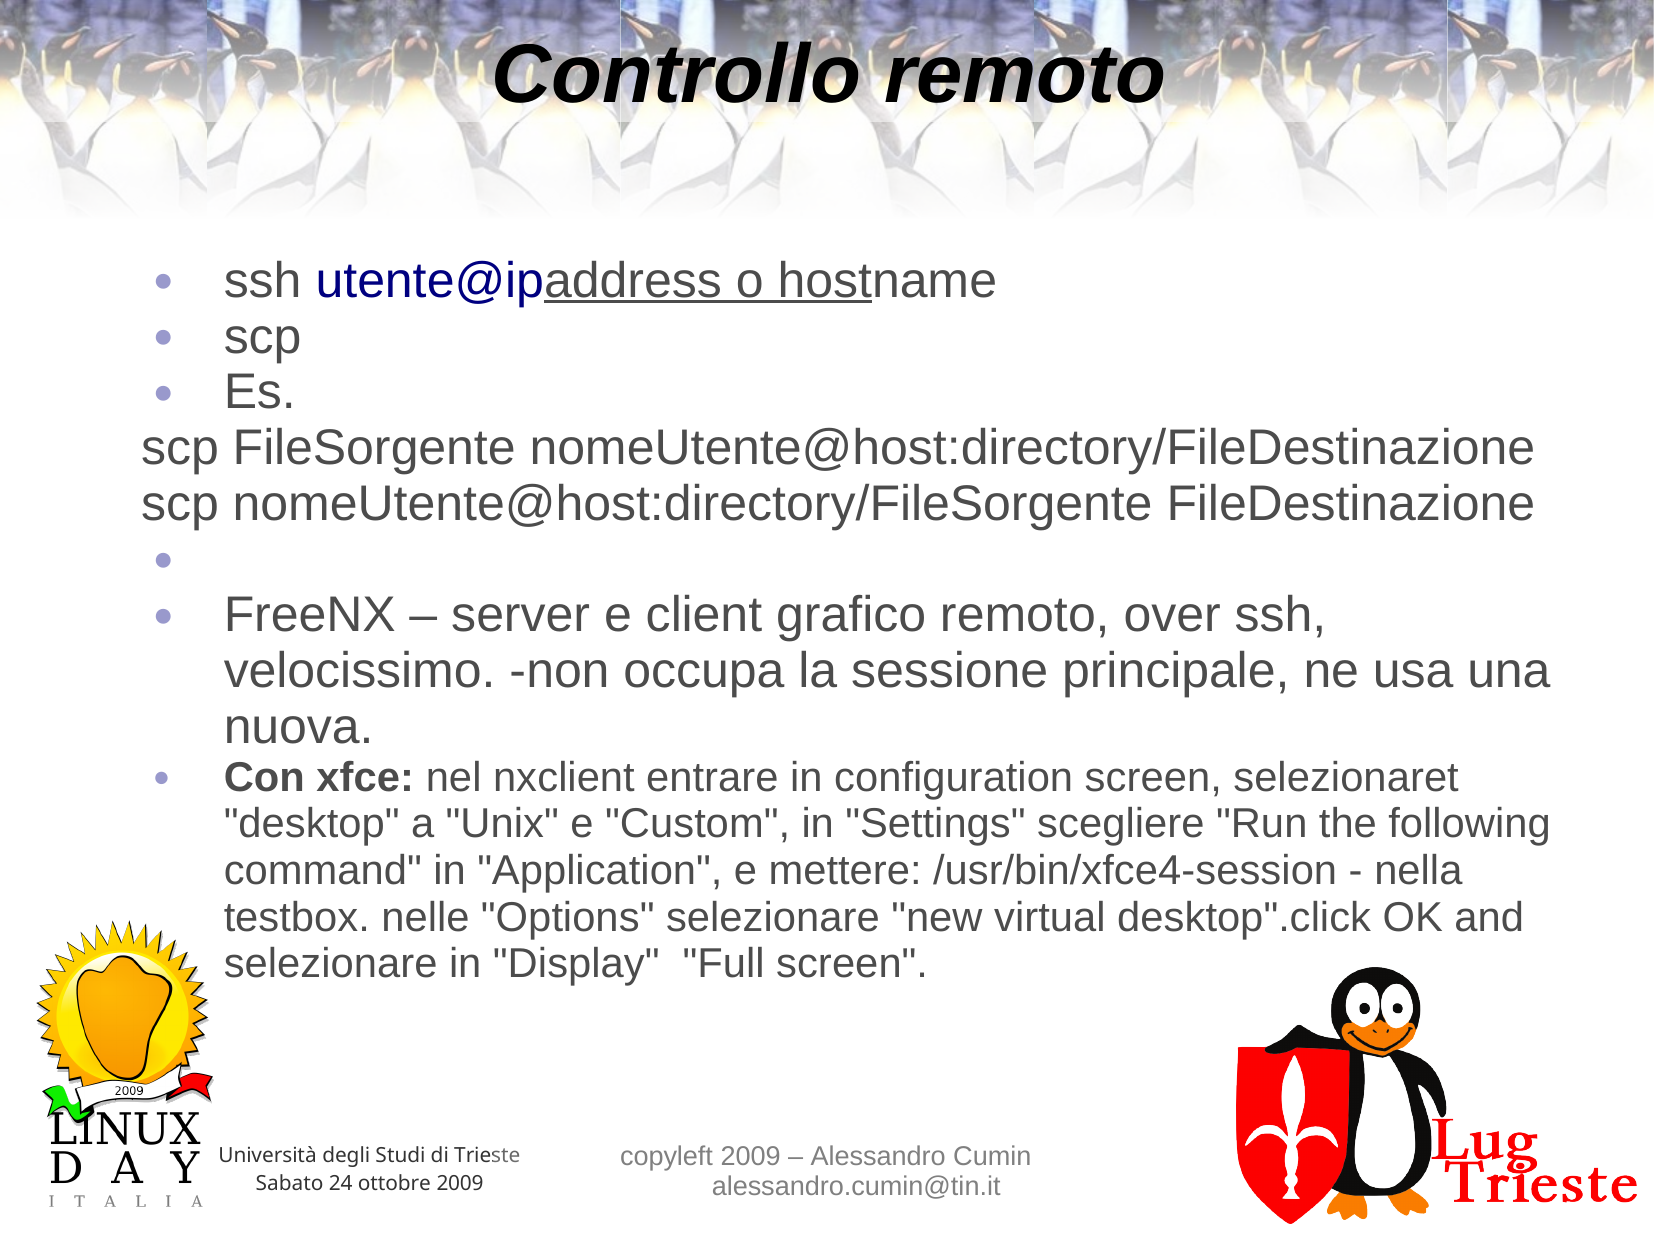

# Controllo remoto
ssh utente@ipaddress o hostname
scp
Es.
scp FileSorgente nomeUtente@host:directory/FileDestinazione
scp nomeUtente@host:directory/FileSorgente FileDestinazione
FreeNX – server e client grafico remoto, over ssh, velocissimo. -non occupa la sessione principale, ne usa una nuova.
Con xfce: nel nxclient entrare in configuration screen, selezionaret "desktop" a "Unix" e "Custom", in "Settings" scegliere "Run the following command" in "Application", e mettere: /usr/bin/xfce4-session - nella testbox. nelle "Options" selezionare "new virtual desktop".click OK and selezionare in "Display" "Full screen".